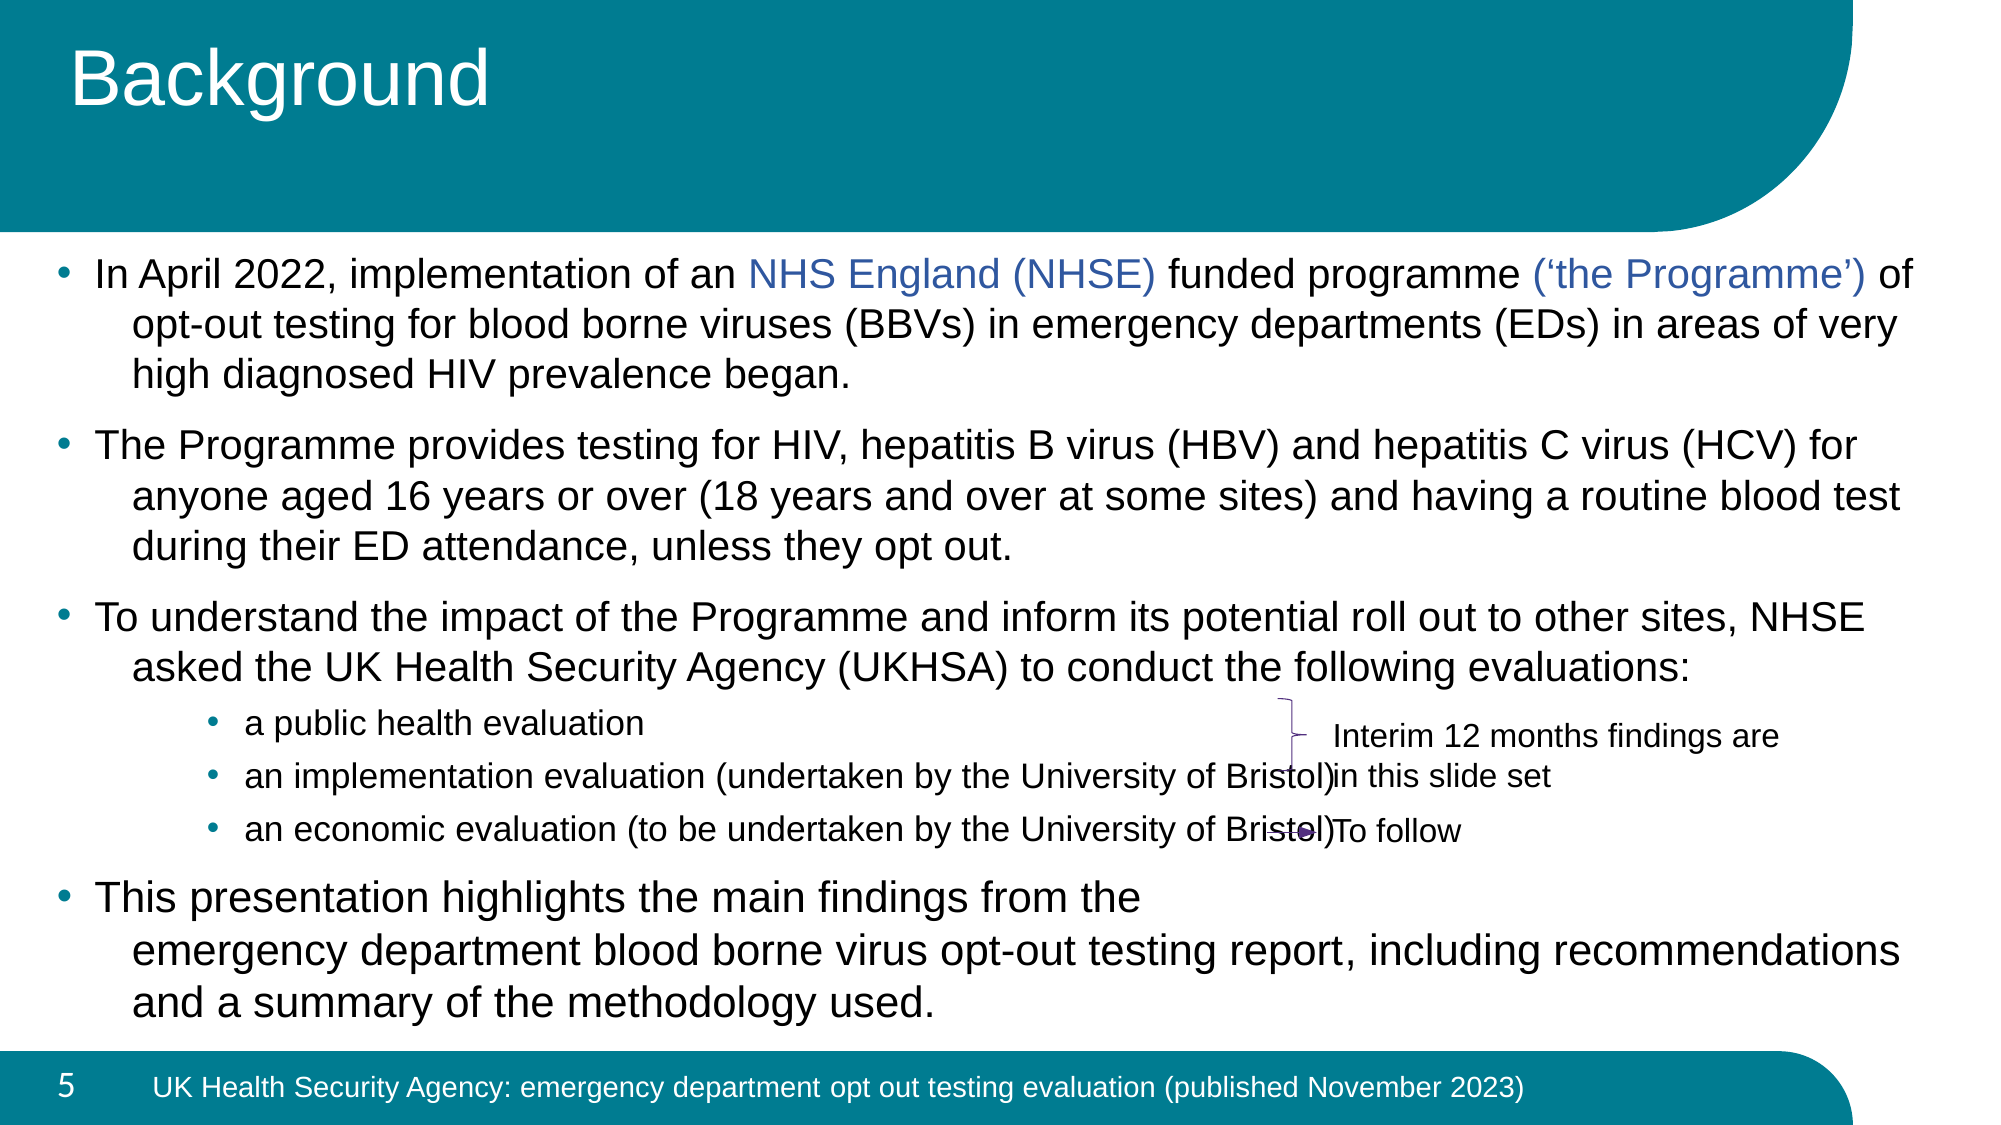

# Background
In April 2022, implementation of an NHS England (NHSE) funded programme (‘the Programme’) of opt-out testing for blood borne viruses (BBVs) in emergency departments (EDs) in areas of very high diagnosed HIV prevalence began.
The Programme provides testing for HIV, hepatitis B virus (HBV) and hepatitis C virus (HCV) for anyone aged 16 years or over (18 years and over at some sites) and having a routine blood test during their ED attendance, unless they opt out.
To understand the impact of the Programme and inform its potential roll out to other sites, NHSE asked the UK Health Security Agency (UKHSA) to conduct the following evaluations:
a public health evaluation
an implementation evaluation (undertaken by the University of Bristol)
an economic evaluation (to be undertaken by the University of Bristol)
This presentation highlights the main findings from the emergency department blood borne virus opt-out testing report, including recommendations and a summary of the methodology used.
Interim 12 months findings are in this slide set
To follow
5
UK Health Security Agency: emergency department opt out testing evaluation (published November 2023)